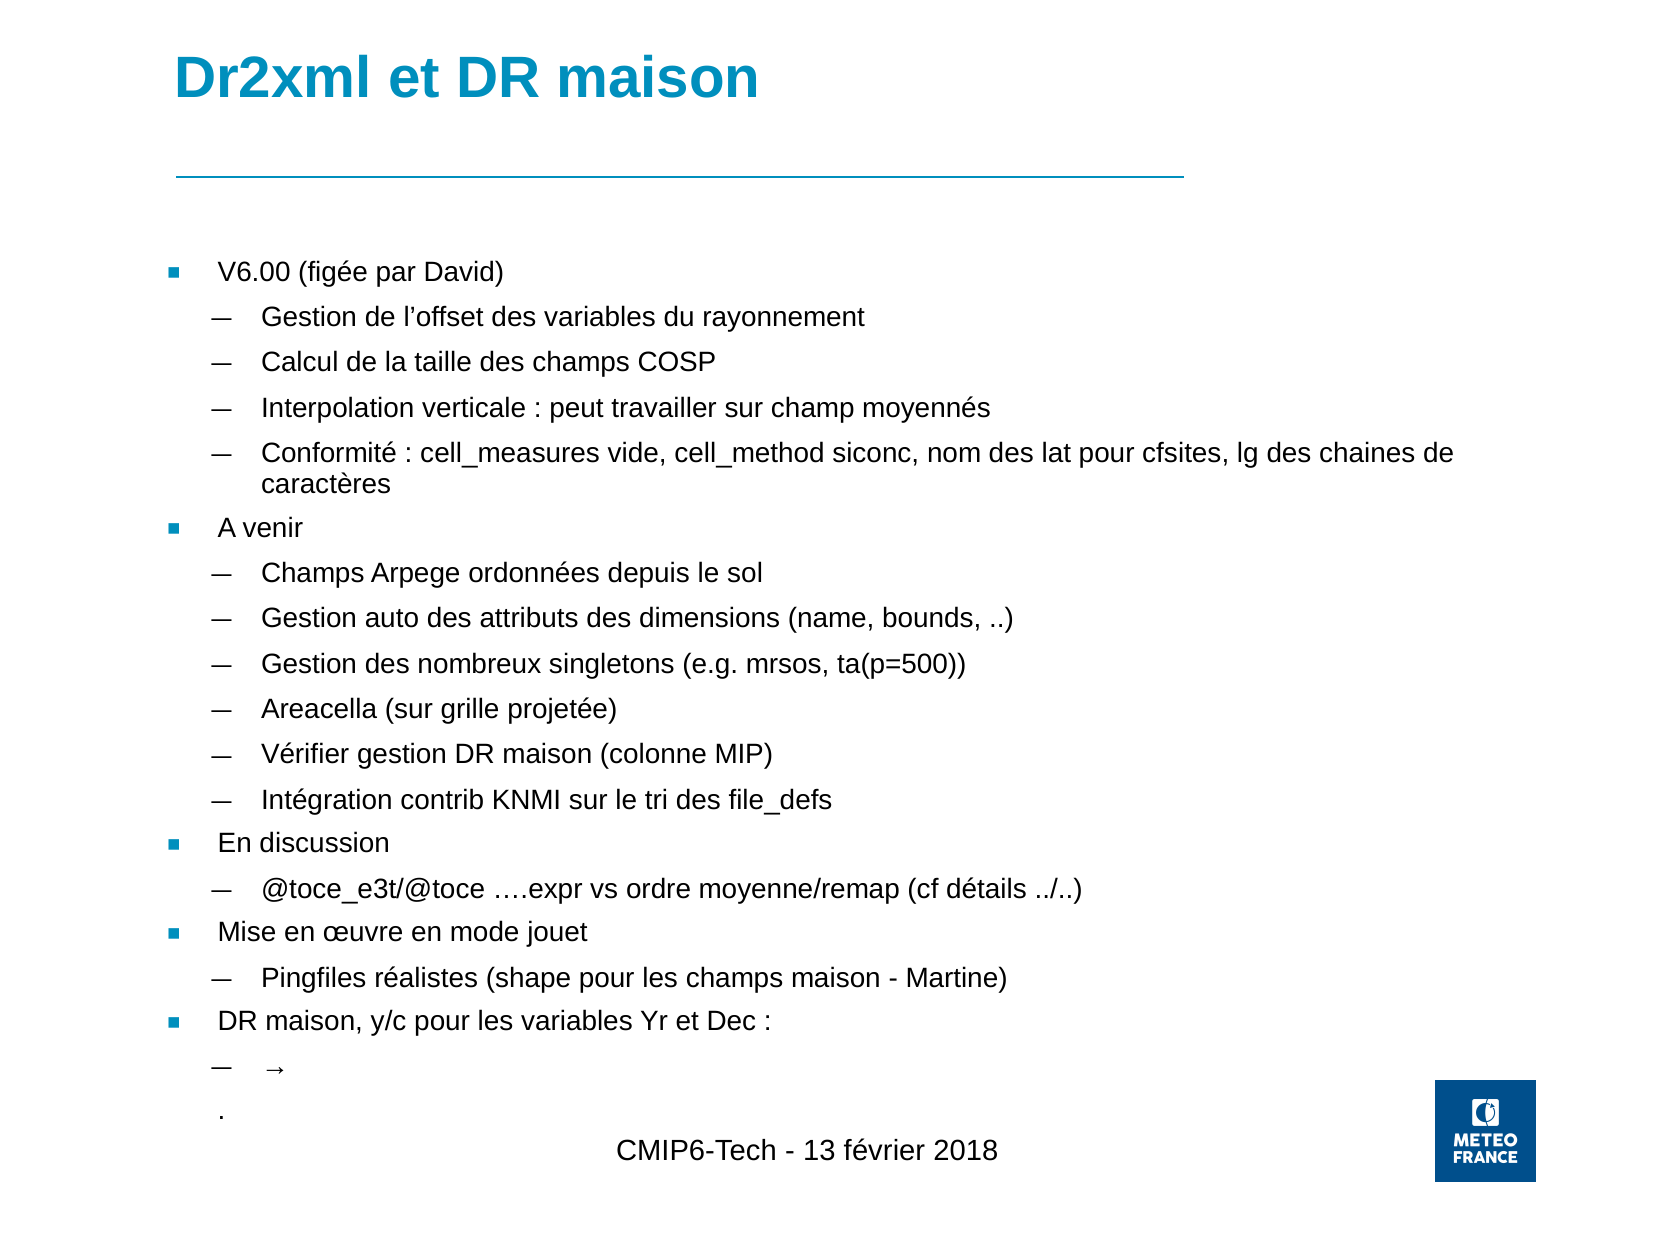

# Dr2xml et DR maison
V6.00 (figée par David)
Gestion de l’offset des variables du rayonnement
Calcul de la taille des champs COSP
Interpolation verticale : peut travailler sur champ moyennés
Conformité : cell_measures vide, cell_method siconc, nom des lat pour cfsites, lg des chaines de caractères
A venir
Champs Arpege ordonnées depuis le sol
Gestion auto des attributs des dimensions (name, bounds, ..)
Gestion des nombreux singletons (e.g. mrsos, ta(p=500))
Areacella (sur grille projetée)
Vérifier gestion DR maison (colonne MIP)
Intégration contrib KNMI sur le tri des file_defs
En discussion
@toce_e3t/@toce ….expr vs ordre moyenne/remap (cf détails ../..)
Mise en œuvre en mode jouet
Pingfiles réalistes (shape pour les champs maison - Martine)
DR maison, y/c pour les variables Yr et Dec :
→
.
CMIP6-Tech - 13 février 2018